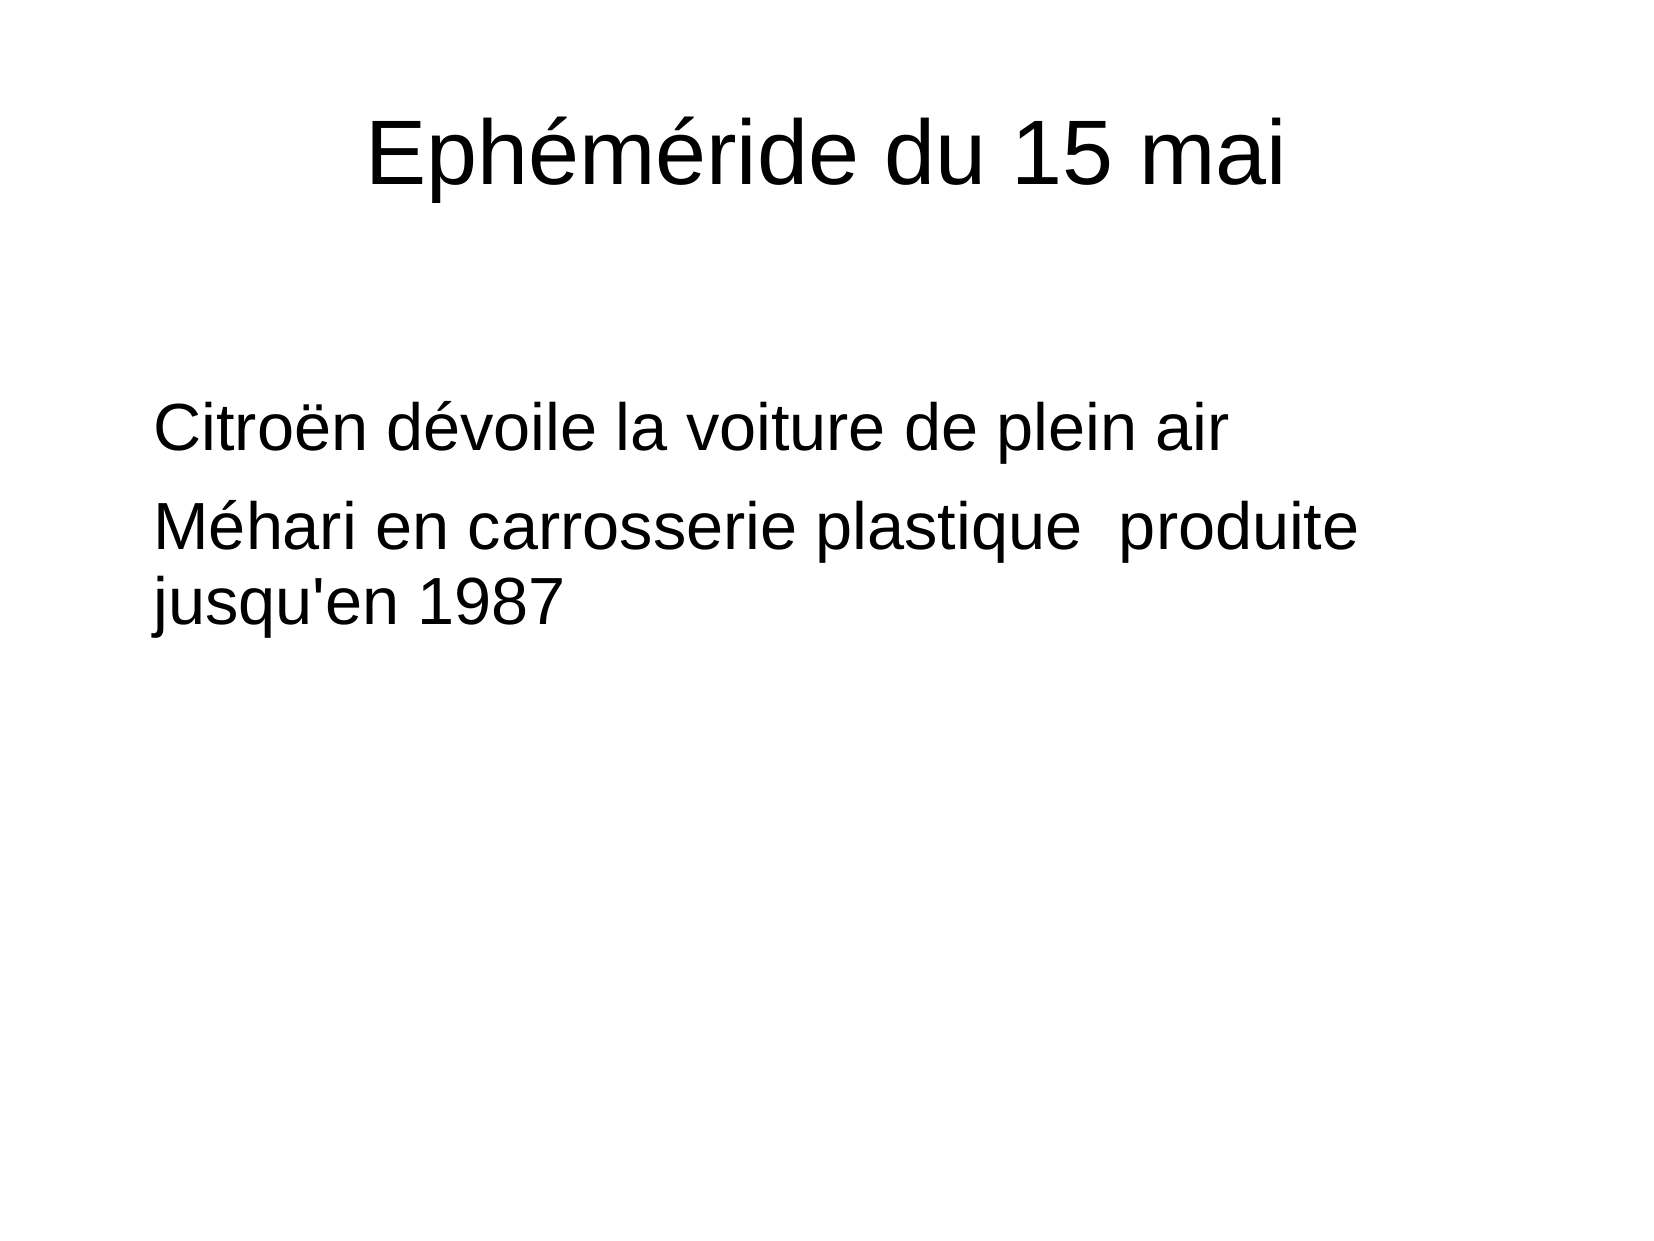

# Ephéméride du 15 mai
Citroën dévoile la voiture de plein air
Méhari en carrosserie plastique produite jusqu'en 1987